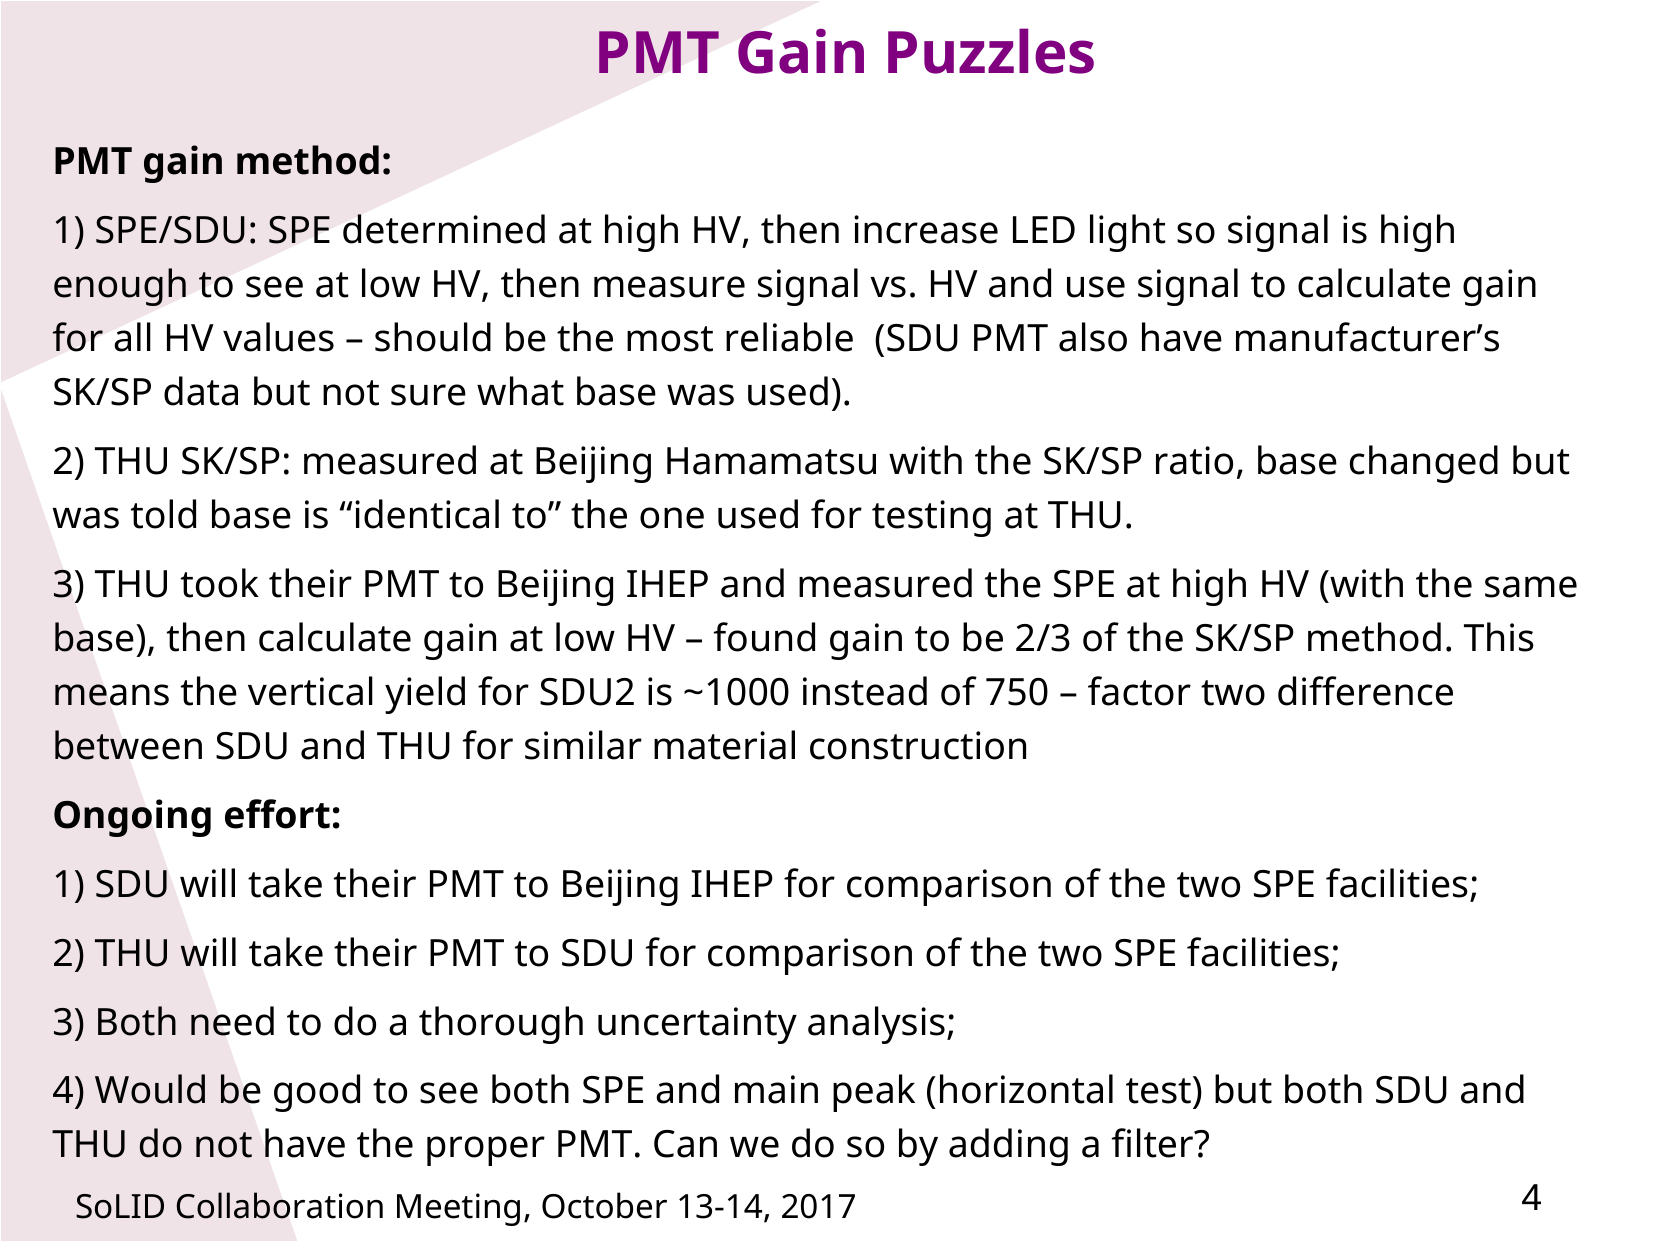

# PMT Gain Puzzles
PMT gain method:
1) SPE/SDU: SPE determined at high HV, then increase LED light so signal is high enough to see at low HV, then measure signal vs. HV and use signal to calculate gain for all HV values – should be the most reliable (SDU PMT also have manufacturer’s SK/SP data but not sure what base was used).
2) THU SK/SP: measured at Beijing Hamamatsu with the SK/SP ratio, base changed but was told base is “identical to” the one used for testing at THU.
3) THU took their PMT to Beijing IHEP and measured the SPE at high HV (with the same base), then calculate gain at low HV – found gain to be 2/3 of the SK/SP method. This means the vertical yield for SDU2 is ~1000 instead of 750 – factor two difference between SDU and THU for similar material construction
Ongoing effort:
1) SDU will take their PMT to Beijing IHEP for comparison of the two SPE facilities;
2) THU will take their PMT to SDU for comparison of the two SPE facilities;
3) Both need to do a thorough uncertainty analysis;
4) Would be good to see both SPE and main peak (horizontal test) but both SDU and THU do not have the proper PMT. Can we do so by adding a filter?
4